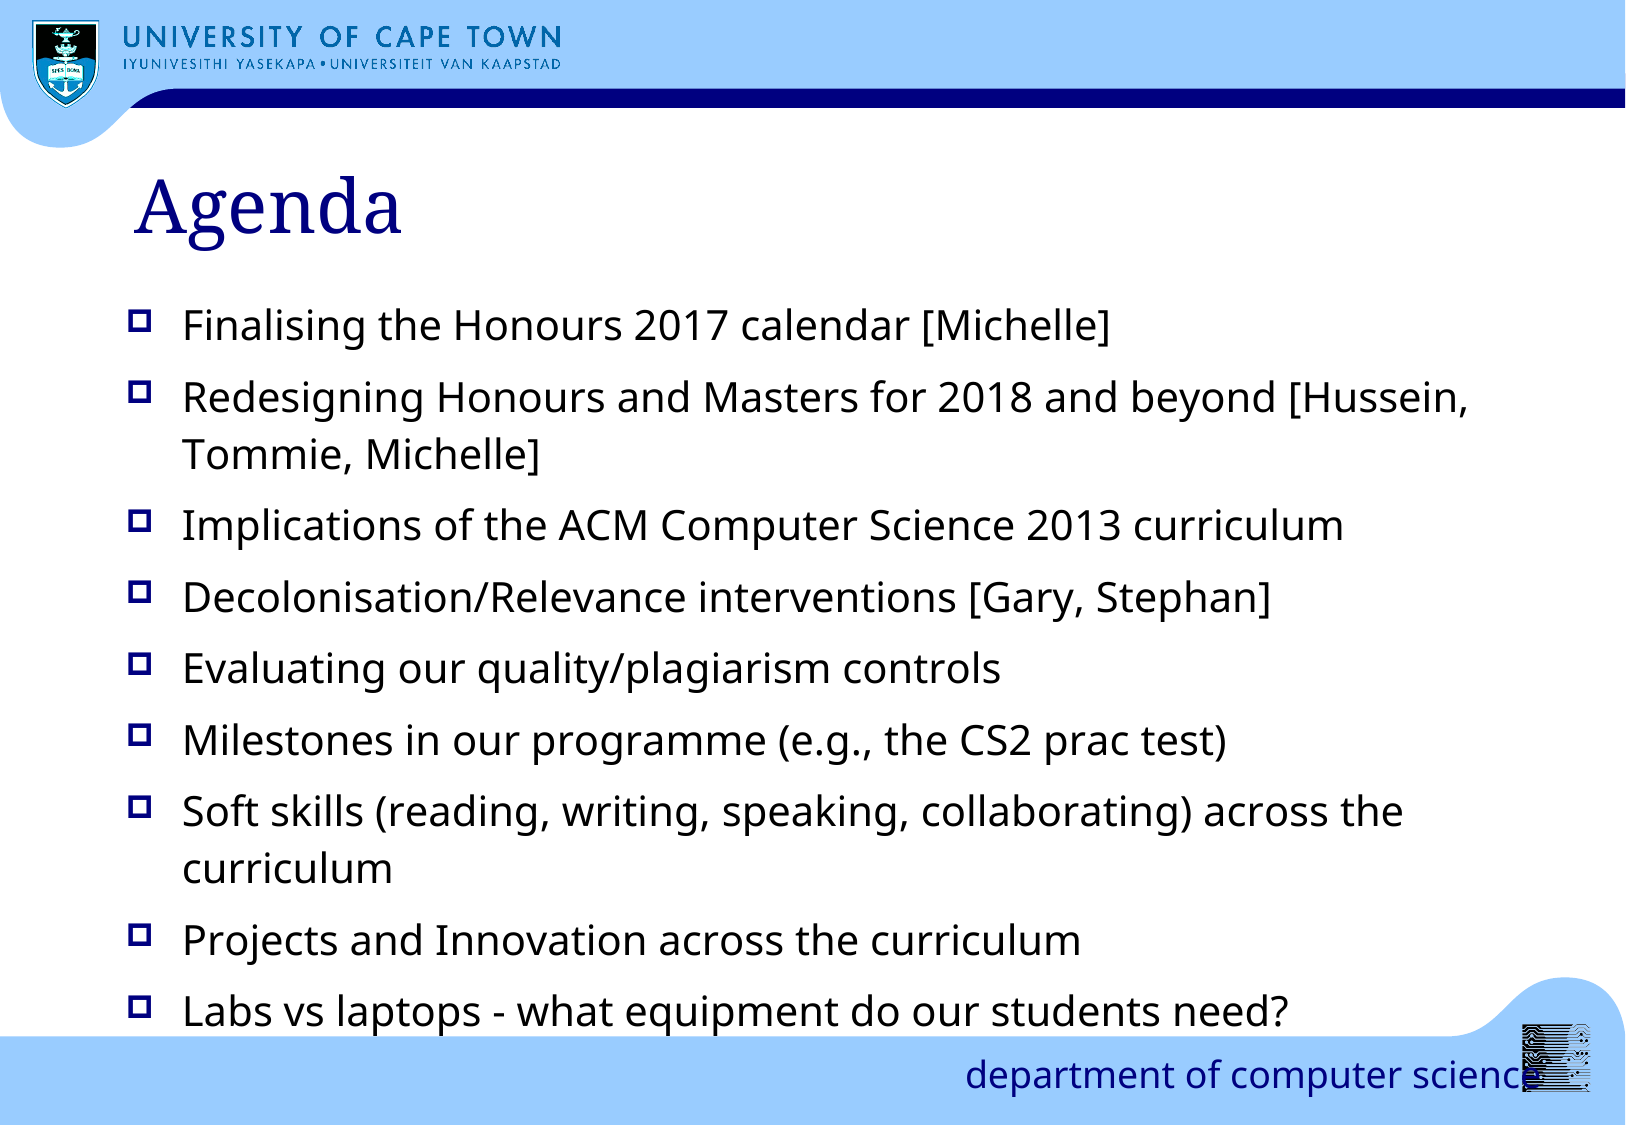

# Agenda
Finalising the Honours 2017 calendar [Michelle]
Redesigning Honours and Masters for 2018 and beyond [Hussein, Tommie, Michelle]
Implications of the ACM Computer Science 2013 curriculum
Decolonisation/Relevance interventions [Gary, Stephan]
Evaluating our quality/plagiarism controls
Milestones in our programme (e.g., the CS2 prac test)
Soft skills (reading, writing, speaking, collaborating) across the curriculum
Projects and Innovation across the curriculum
Labs vs laptops - what equipment do our students need?